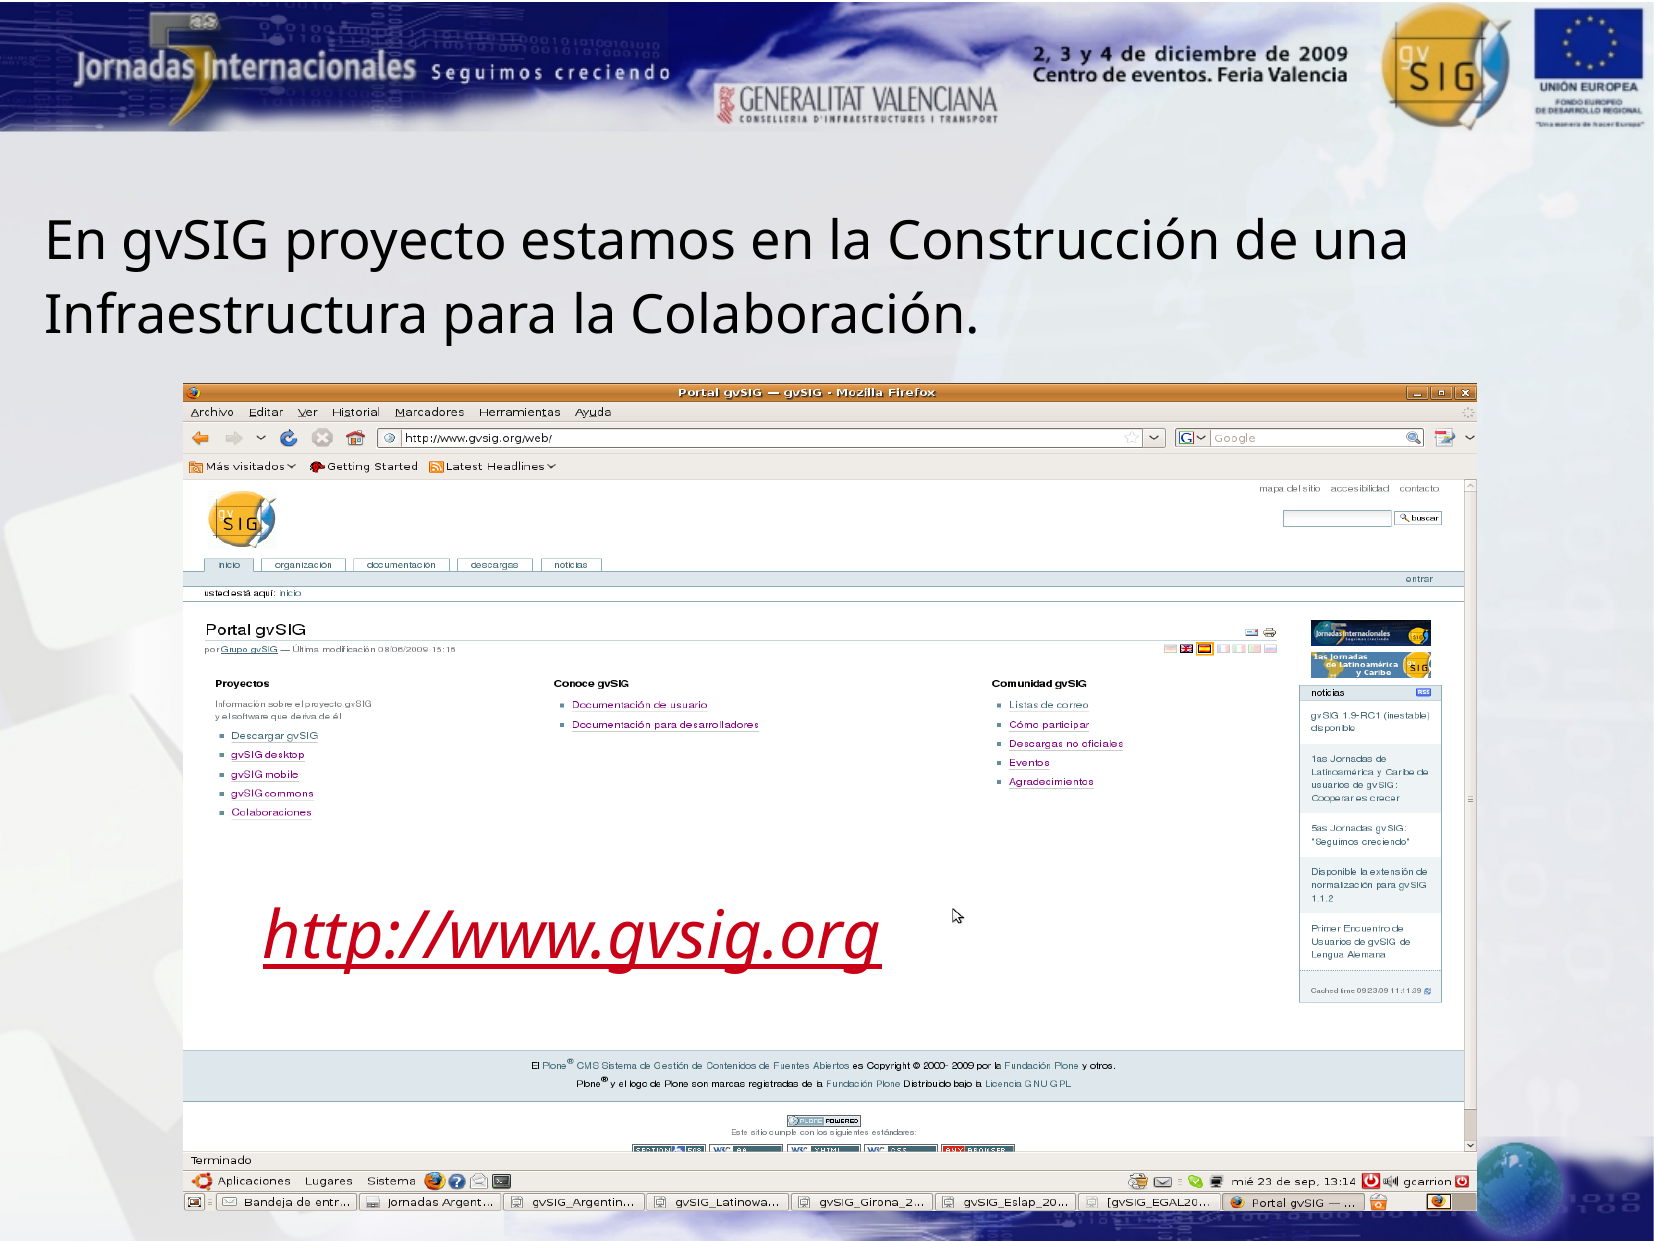

En gvSIG proyecto estamos en la Construcción de una Infraestructura para la Colaboración.
http://www.gvsig.org